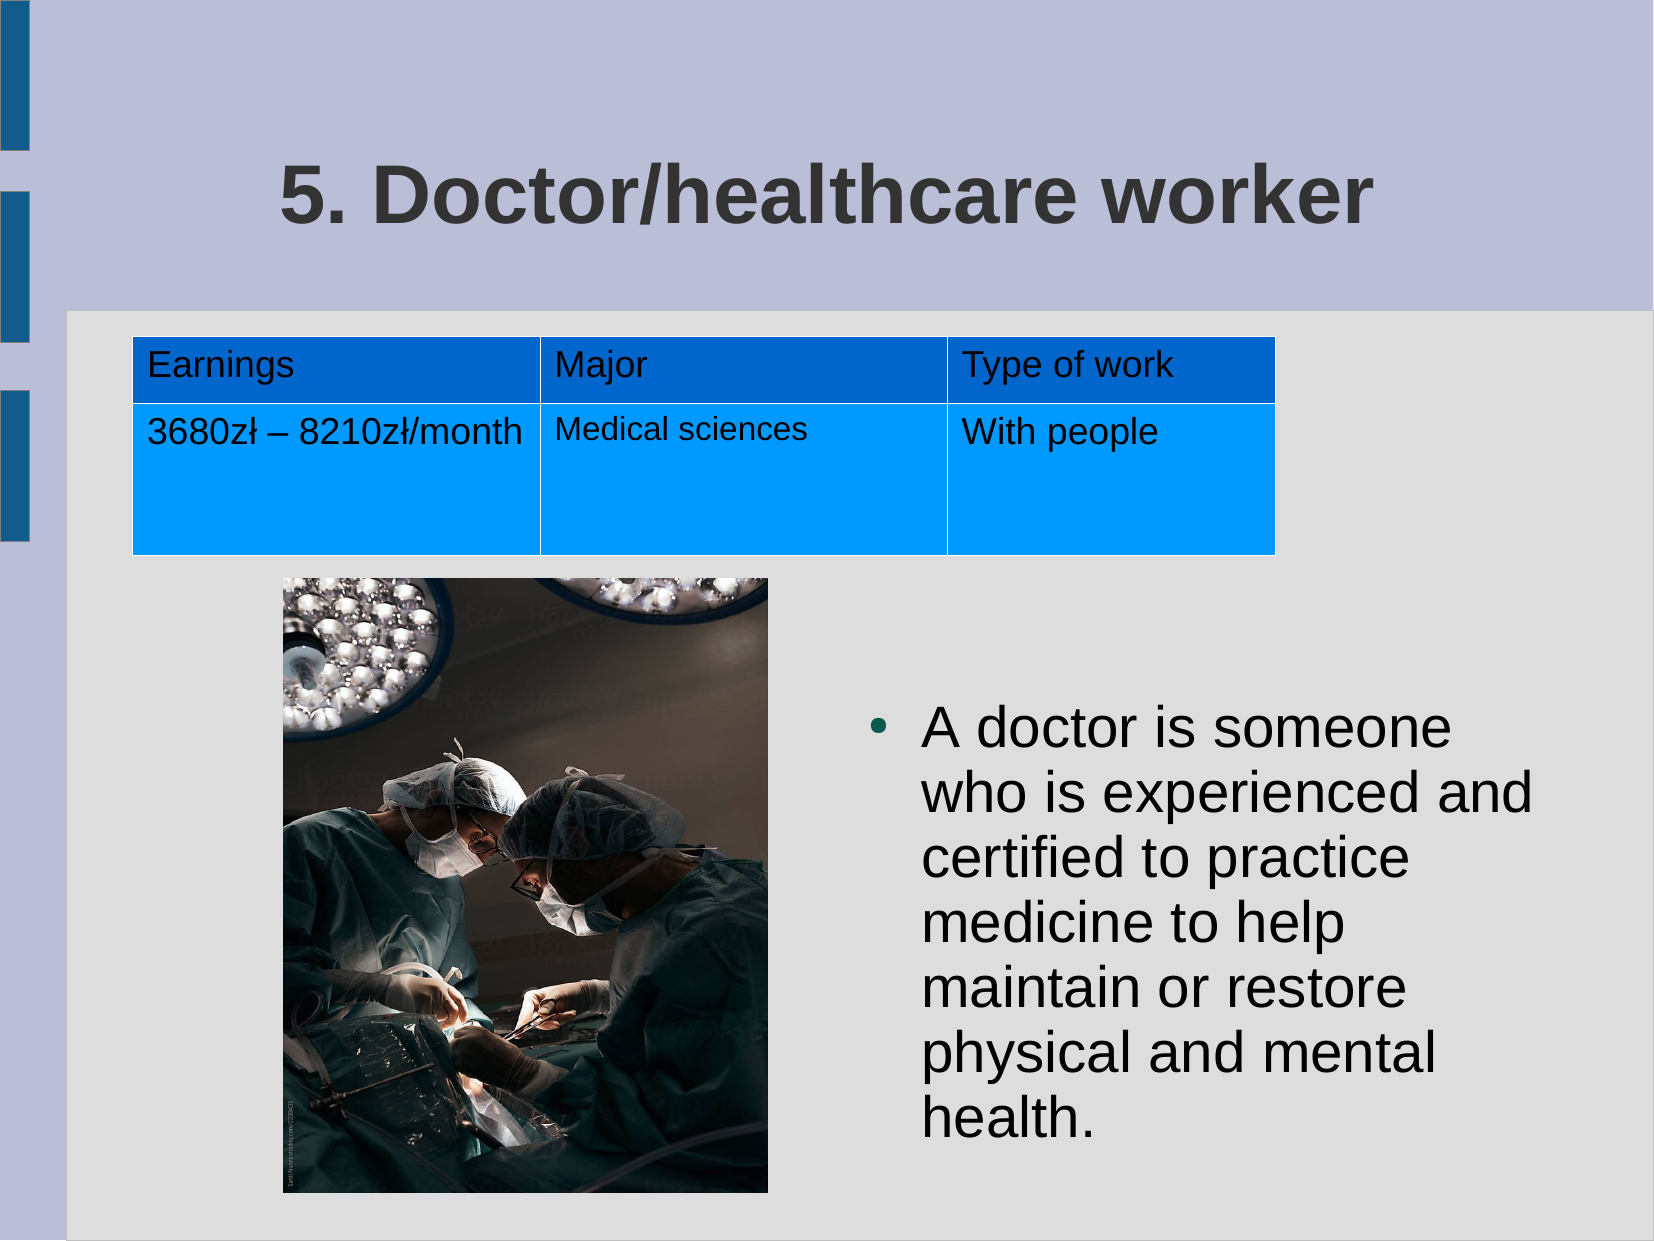

# 5. Doctor/healthcare worker
| Earnings | Major | Type of work |
| --- | --- | --- |
| 3680zł – 8210zł/month | Medical sciences | With people |
A doctor is someone who is experienced and certified to practice medicine to help maintain or restore physical and mental health.